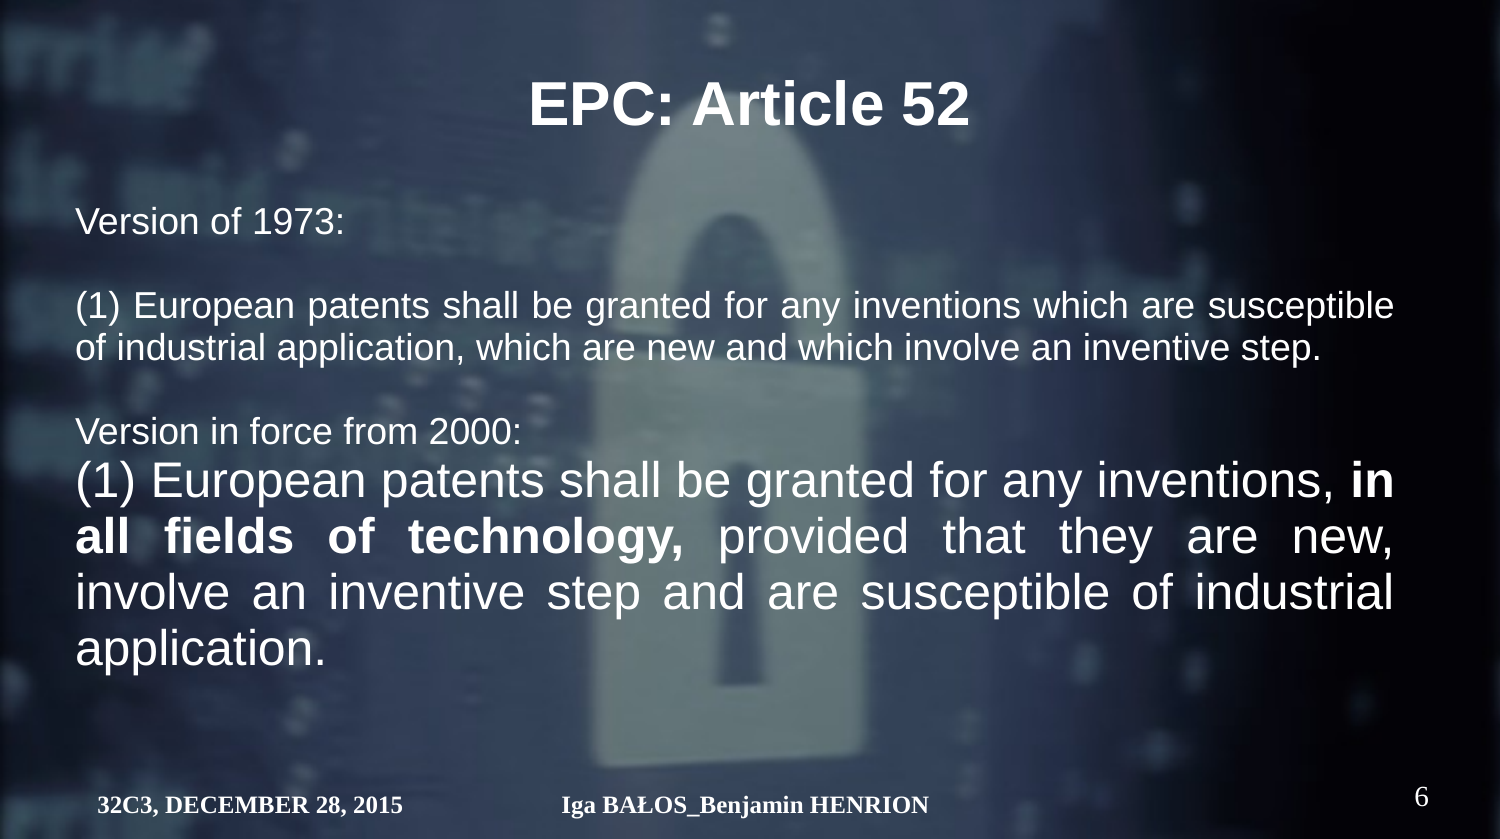

Version of 1973:
(1) European patents shall be granted for any inventions which are susceptible of industrial application, which are new and which involve an inventive step.
Version in force from 2000:
(1) European patents shall be granted for any inventions, in all fields of technology, provided that they are new, involve an inventive step and are susceptible of industrial application.
# EPC: Article 52
6
32C3, DECEMBER 22, 2015
Iga BAŁOS_Benjamin HENRION